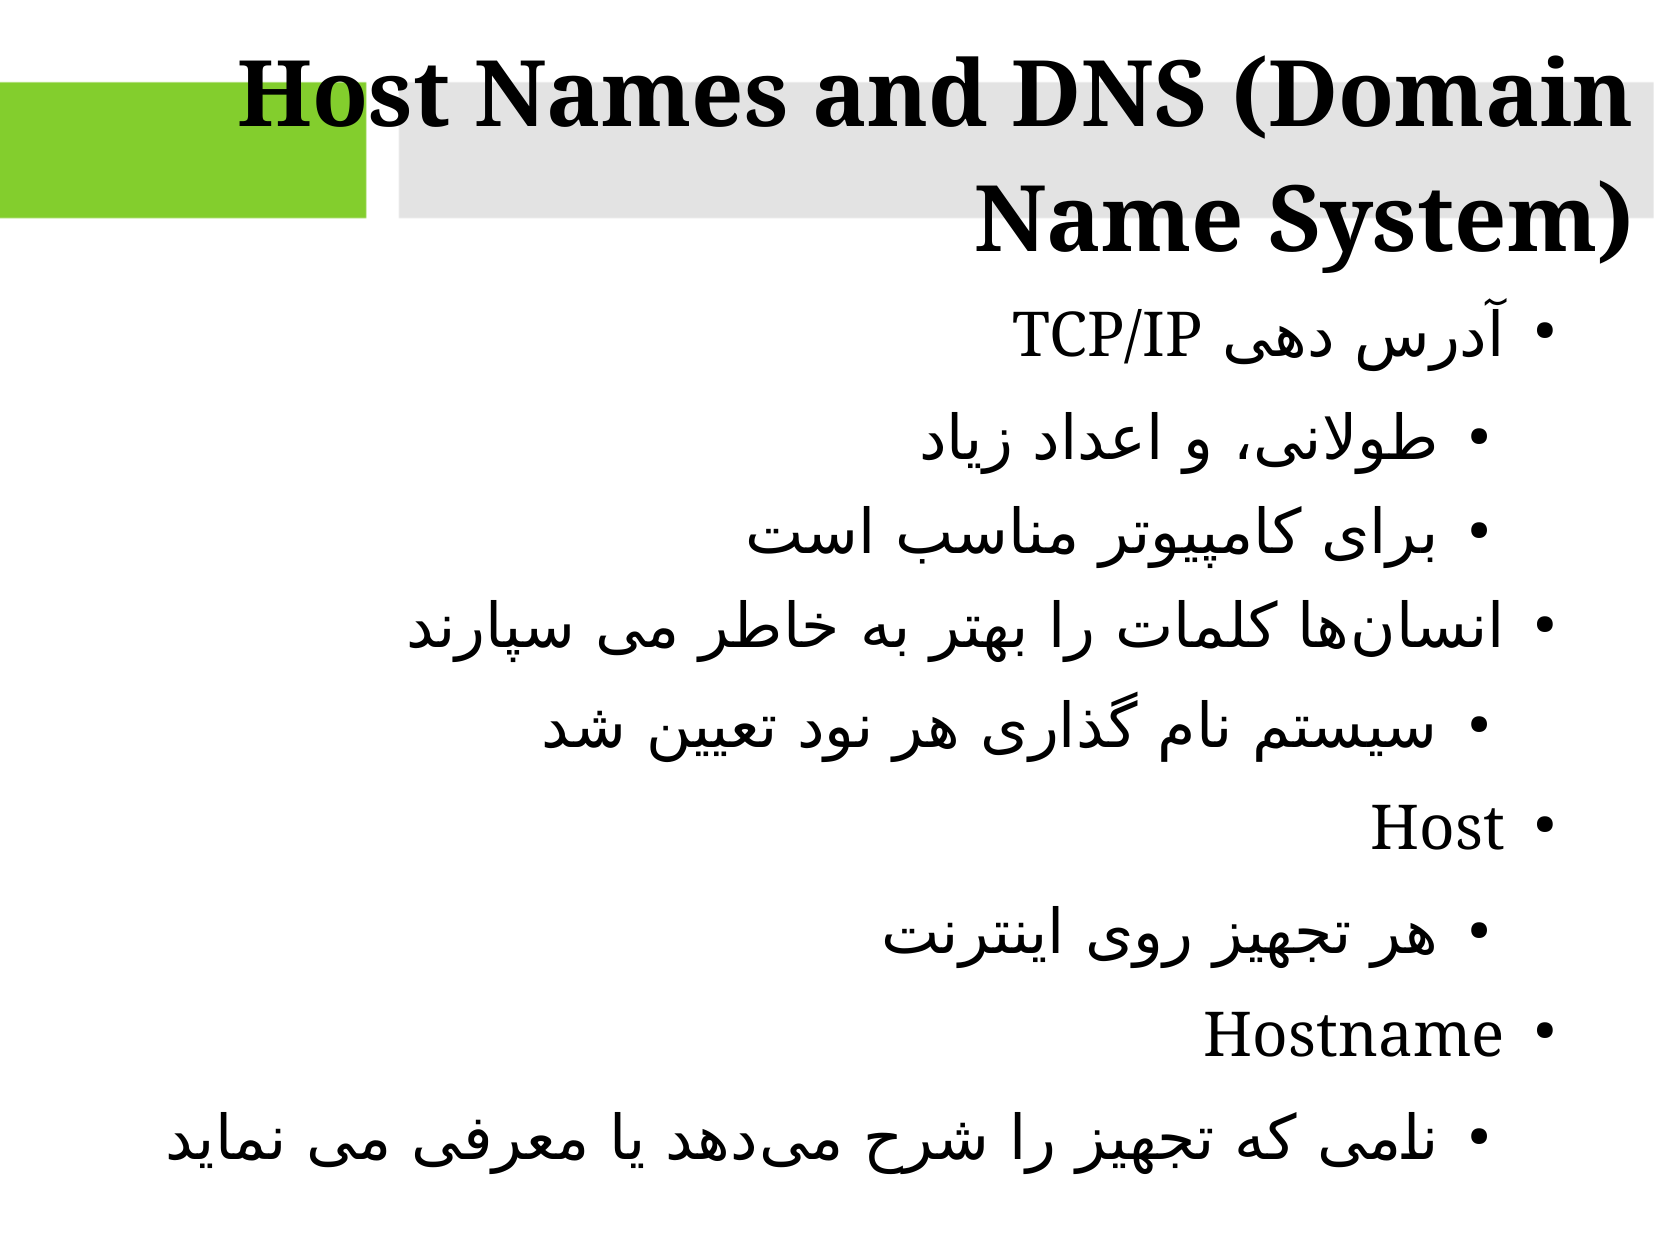

# Host Names and DNS (Domain Name System)
آدرس دهی TCP/IP
طولانی، و اعداد زیاد
برای کامپیوتر مناسب است
انسان‌ها کلمات را بهتر به خاطر می سپارند
سیستم نام گذاری هر نود تعیین شد
Host
هر تجهیز روی اینترنت
Hostname
نامی که تجهیز را شرح می‌دهد یا معرفی می نماید